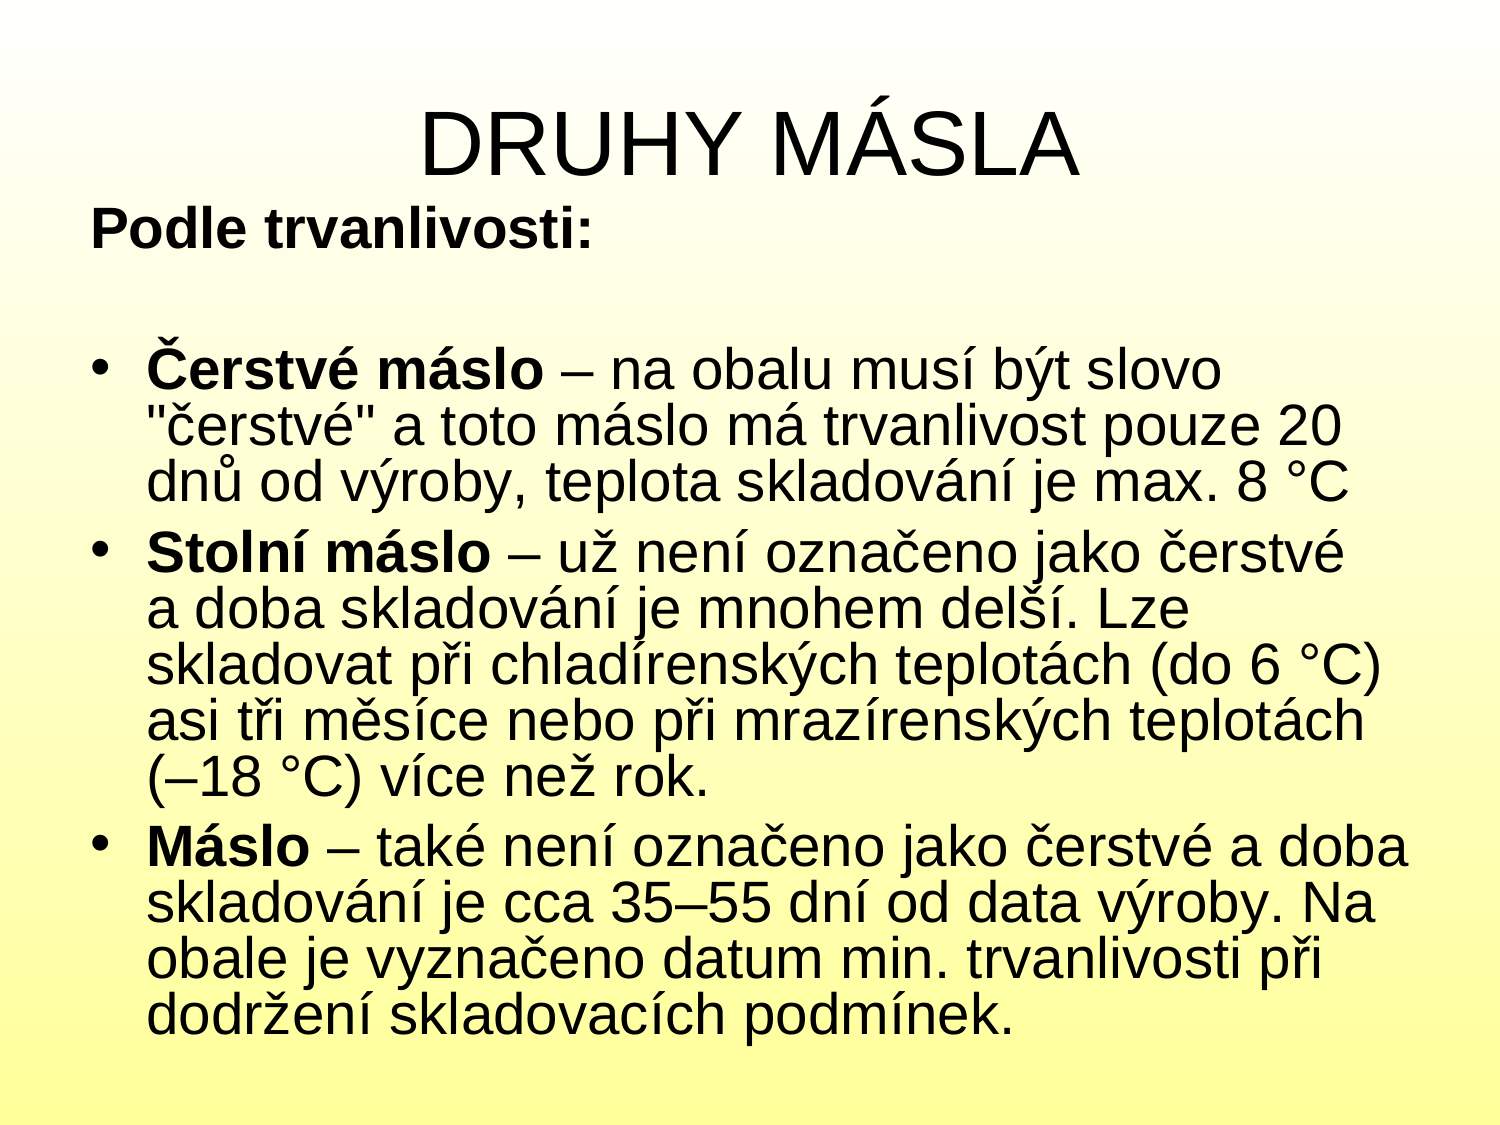

# DRUHY MÁSLA
Podle trvanlivosti:
Čerstvé máslo – na obalu musí být slovo "čerstvé" a toto máslo má trvanlivost pouze 20 dnů od výroby, teplota skladování je max. 8 °C
Stolní máslo – už není označeno jako čerstvé
a doba skladování je mnohem delší. Lze skladovat při chladírenských teplotách (do 6 °C) asi tři měsíce nebo při mrazírenských teplotách (–18 °C) více než rok.
Máslo – také není označeno jako čerstvé a doba skladování je cca 35–55 dní od data výroby. Na obale je vyznačeno datum min. trvanlivosti při dodržení skladovacích podmínek.